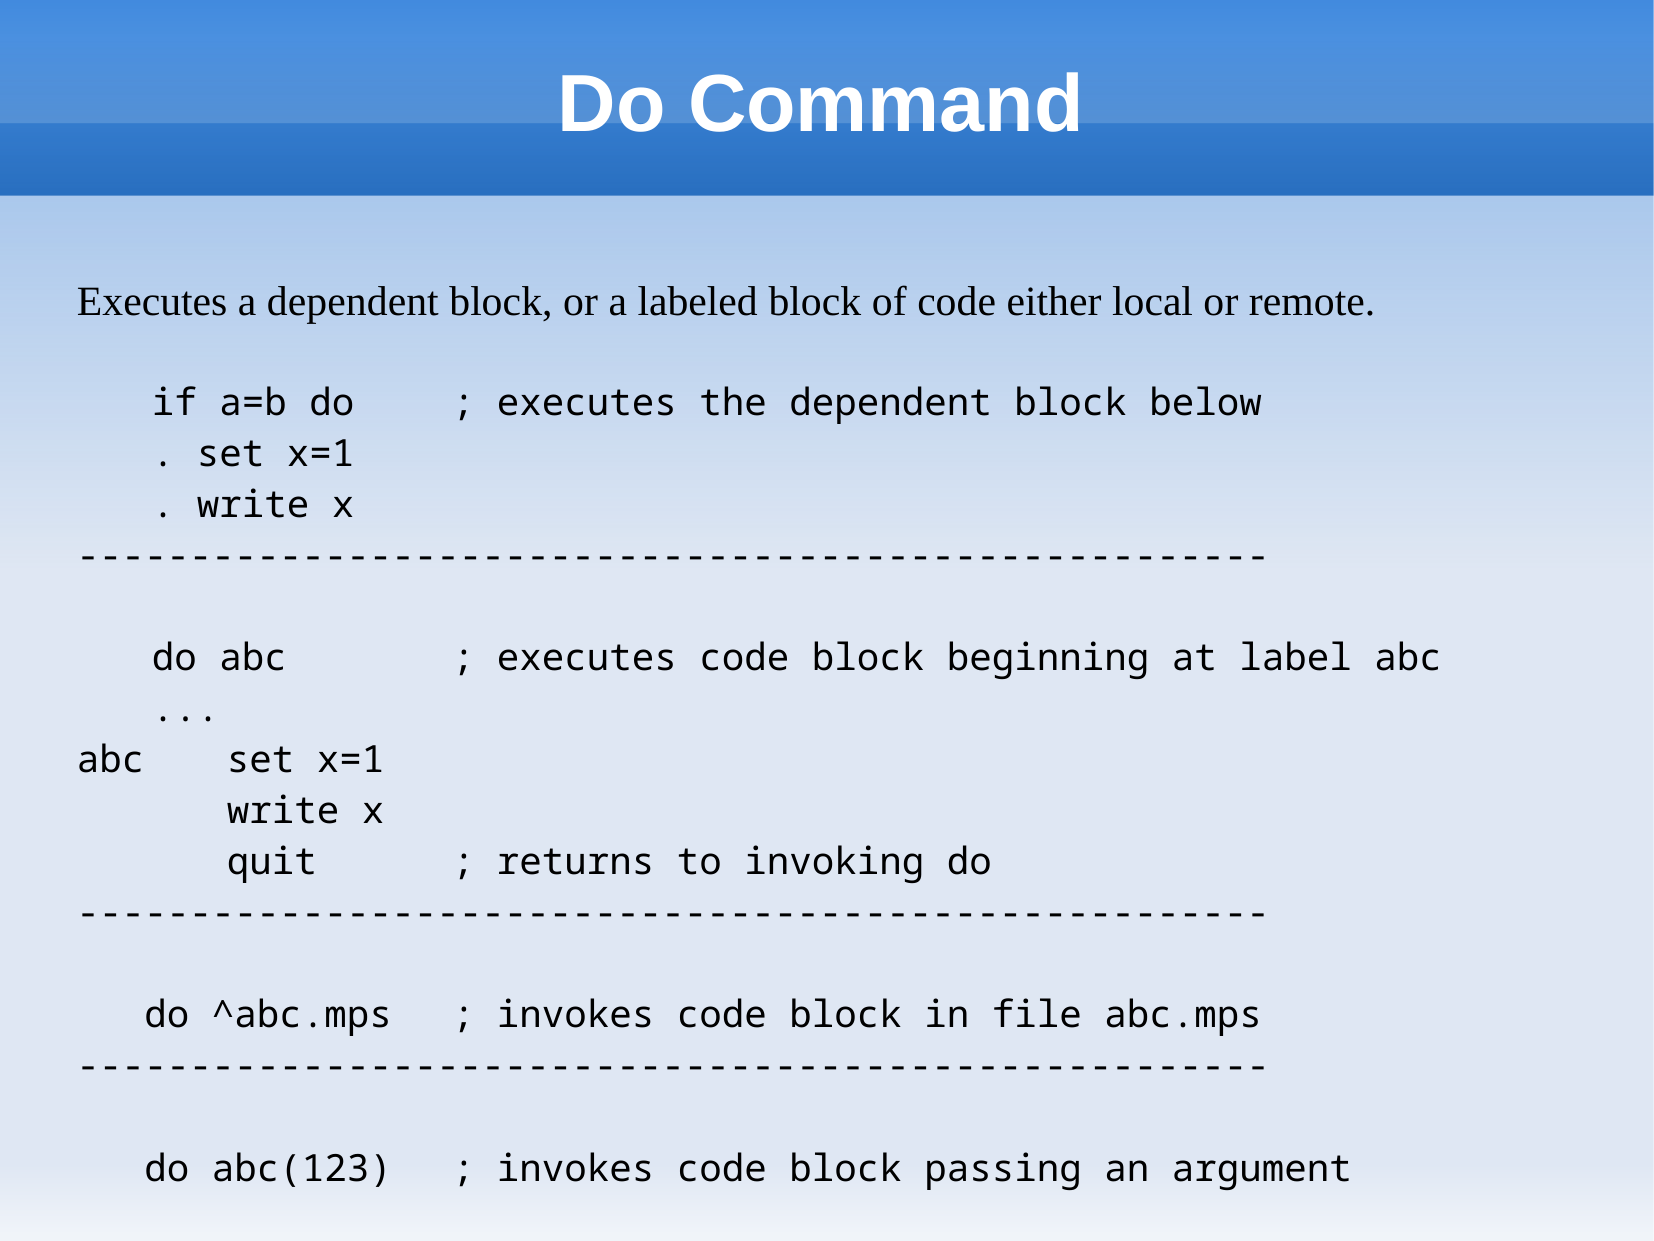

# Do Command
Executes a dependent block, or a labeled block of code either local or remote.
 	if a=b do 	; executes the dependent block below
 	. set x=1
 	. write x
-----------------------------------------------------
 	do abc			; executes code block beginning at label abc
 	...
abc		set x=1
 		write x
 		quit 		; returns to invoking do
-----------------------------------------------------
 do ^abc.mps	; invokes code block in file abc.mps
-----------------------------------------------------
 do abc(123)	; invokes code block passing an argument